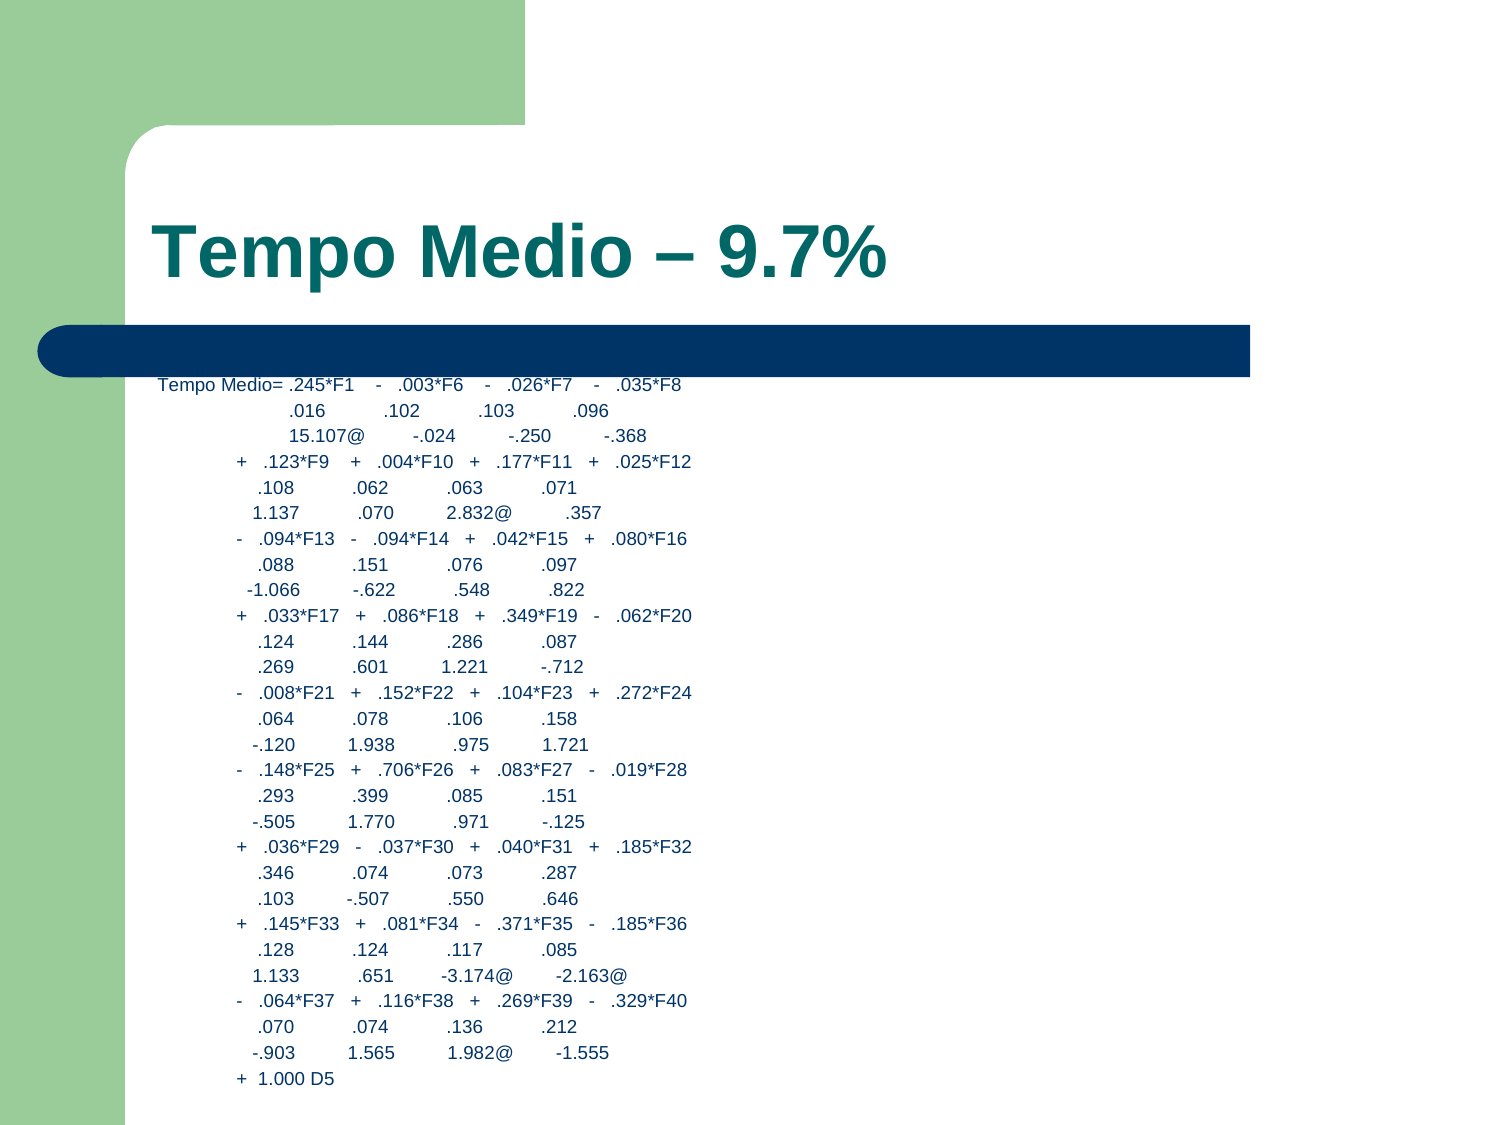

# Tempo Medio – 9.7%
 Tempo Medio= .245*F1 - .003*F6 - .026*F7 - .035*F8
 .016 .102 .103 .096
 15.107@ -.024 -.250 -.368
 + .123*F9 + .004*F10 + .177*F11 + .025*F12
 .108 .062 .063 .071
 1.137 .070 2.832@ .357
 - .094*F13 - .094*F14 + .042*F15 + .080*F16
 .088 .151 .076 .097
 -1.066 -.622 .548 .822
 + .033*F17 + .086*F18 + .349*F19 - .062*F20
 .124 .144 .286 .087
 .269 .601 1.221 -.712
 - .008*F21 + .152*F22 + .104*F23 + .272*F24
 .064 .078 .106 .158
 -.120 1.938 .975 1.721
 - .148*F25 + .706*F26 + .083*F27 - .019*F28
 .293 .399 .085 .151
 -.505 1.770 .971 -.125
 + .036*F29 - .037*F30 + .040*F31 + .185*F32
 .346 .074 .073 .287
 .103 -.507 .550 .646
 + .145*F33 + .081*F34 - .371*F35 - .185*F36
 .128 .124 .117 .085
 1.133 .651 -3.174@ -2.163@
 - .064*F37 + .116*F38 + .269*F39 - .329*F40
 .070 .074 .136 .212
 -.903 1.565 1.982@ -1.555
 + 1.000 D5